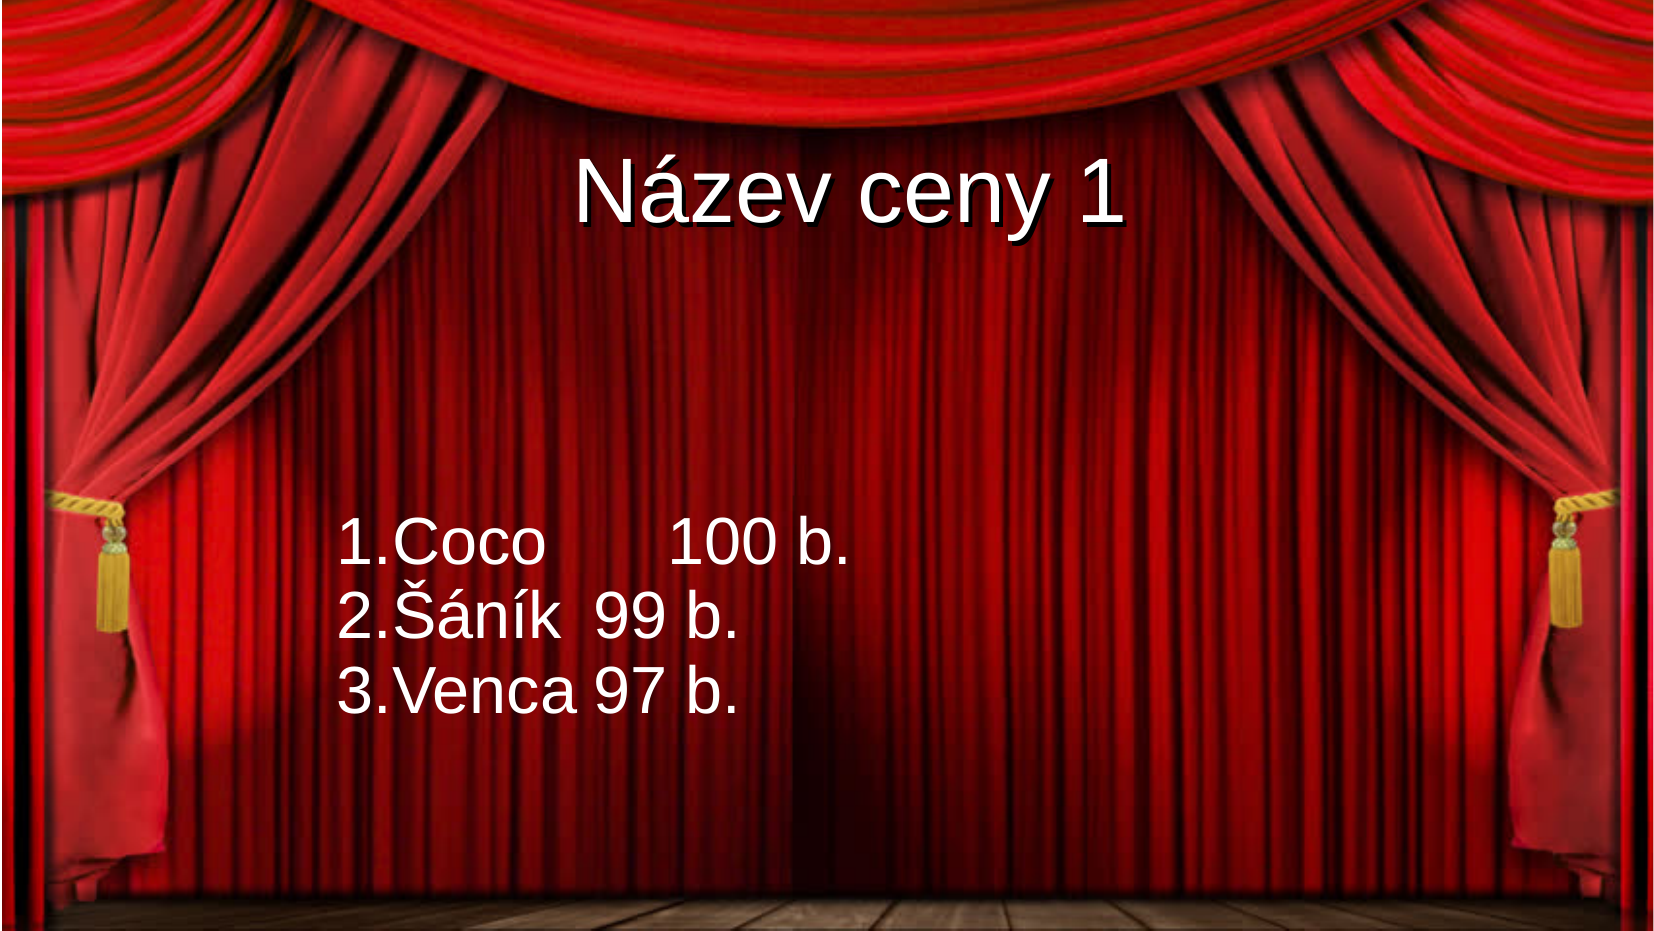

# Název ceny 1
Coco		100 b.
Šáník	99 b.
Venca	97 b.